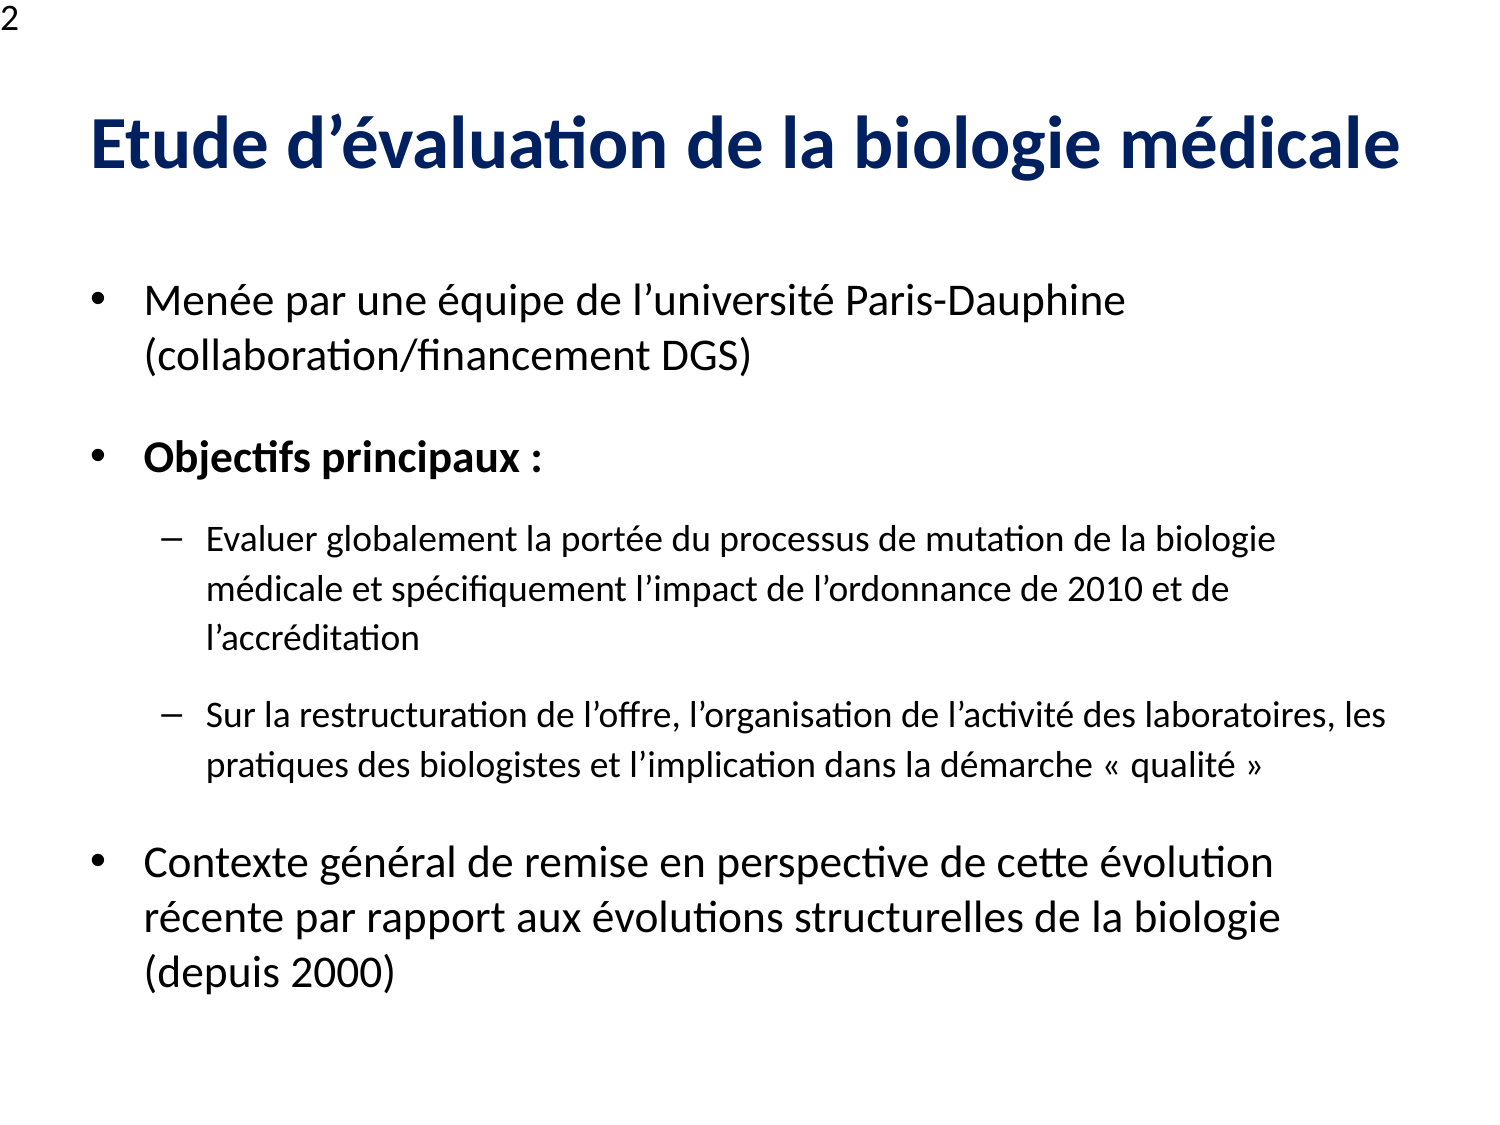

# Etude d’évaluation de la biologie médicale
Menée par une équipe de l’université Paris-Dauphine (collaboration/financement DGS)
Objectifs principaux :
Evaluer globalement la portée du processus de mutation de la biologie médicale et spécifiquement l’impact de l’ordonnance de 2010 et de l’accréditation
Sur la restructuration de l’offre, l’organisation de l’activité des laboratoires, les pratiques des biologistes et l’implication dans la démarche « qualité »
Contexte général de remise en perspective de cette évolution récente par rapport aux évolutions structurelles de la biologie (depuis 2000)